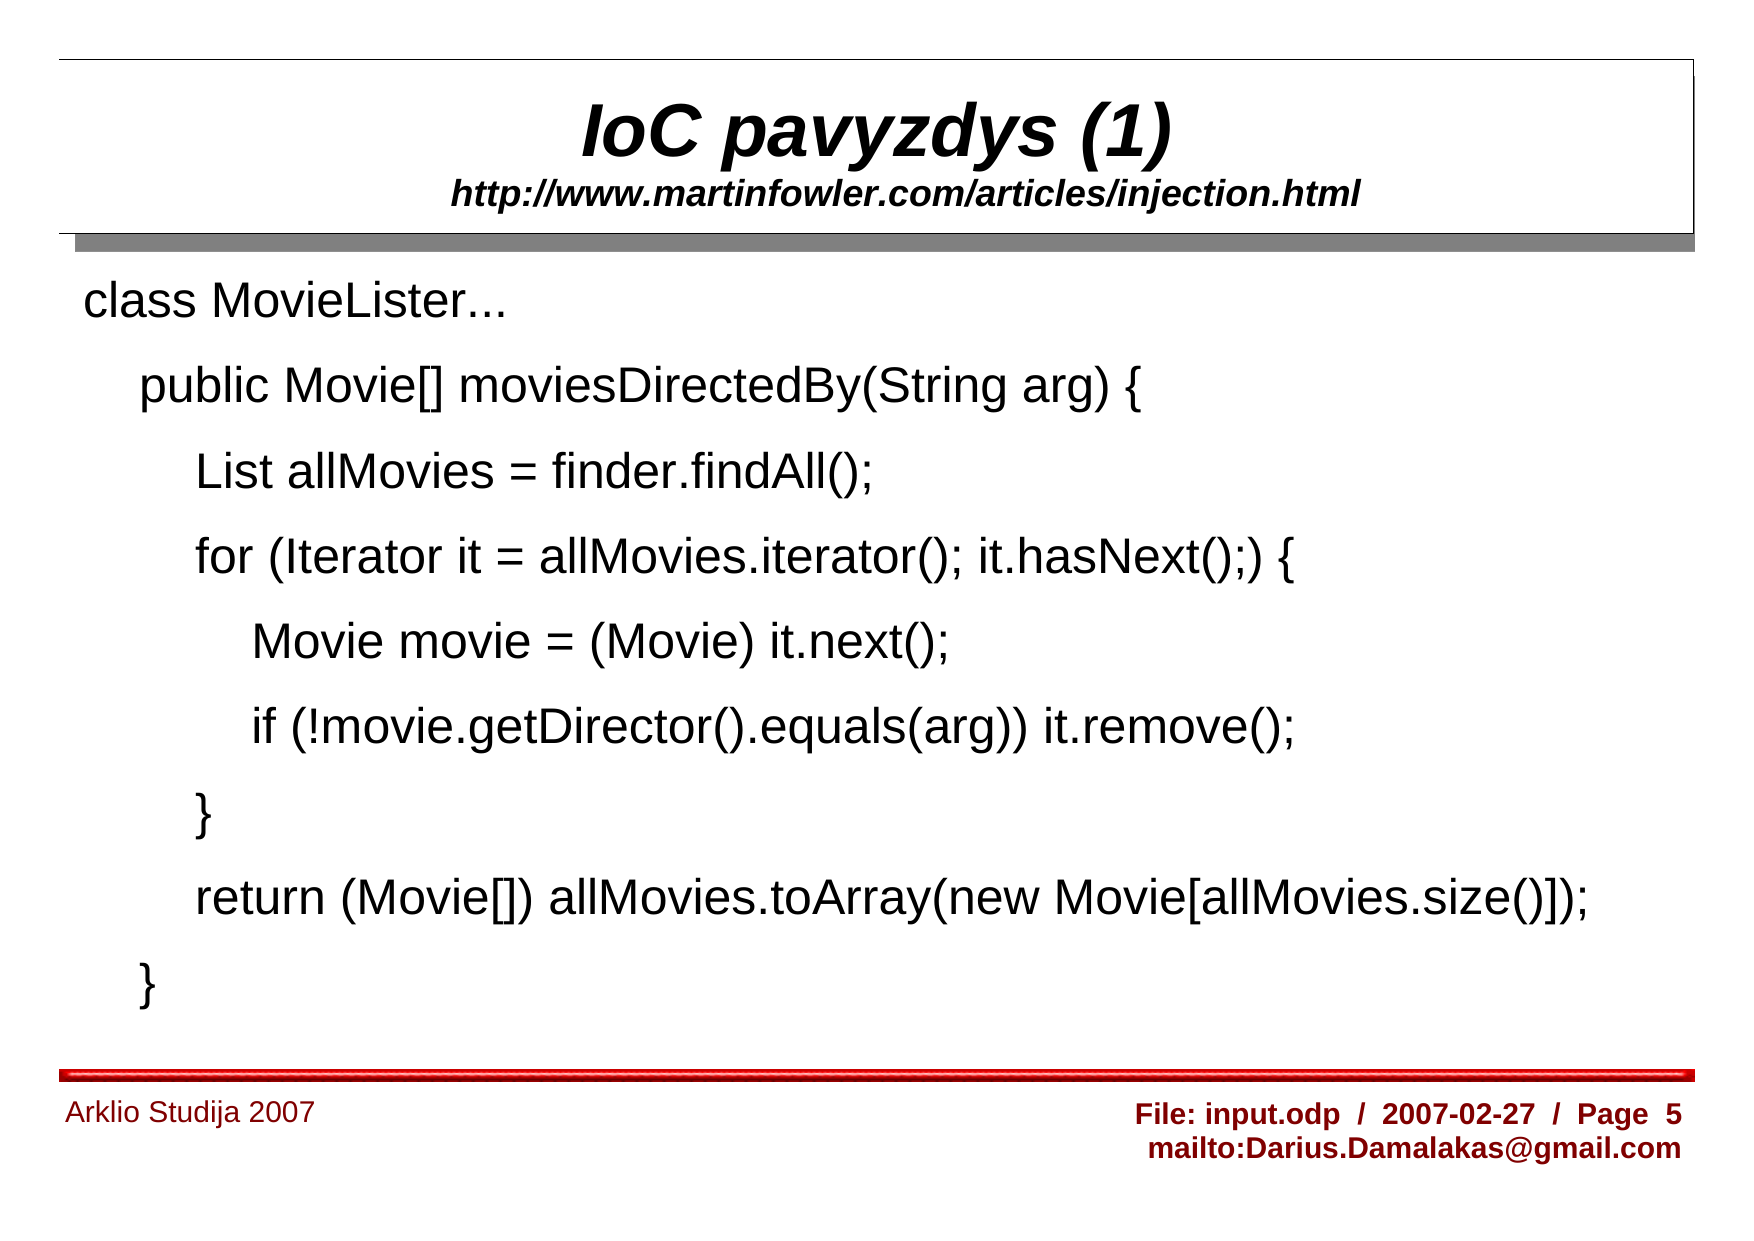

# IoC pavyzdys (1) http://www.martinfowler.com/articles/injection.html
class MovieLister...
 public Movie[] moviesDirectedBy(String arg) {
 List allMovies = finder.findAll();
 for (Iterator it = allMovies.iterator(); it.hasNext();) {
 Movie movie = (Movie) it.next();
 if (!movie.getDirector().equals(arg)) it.remove();
 }
 return (Movie[]) allMovies.toArray(new Movie[allMovies.size()]);
 }